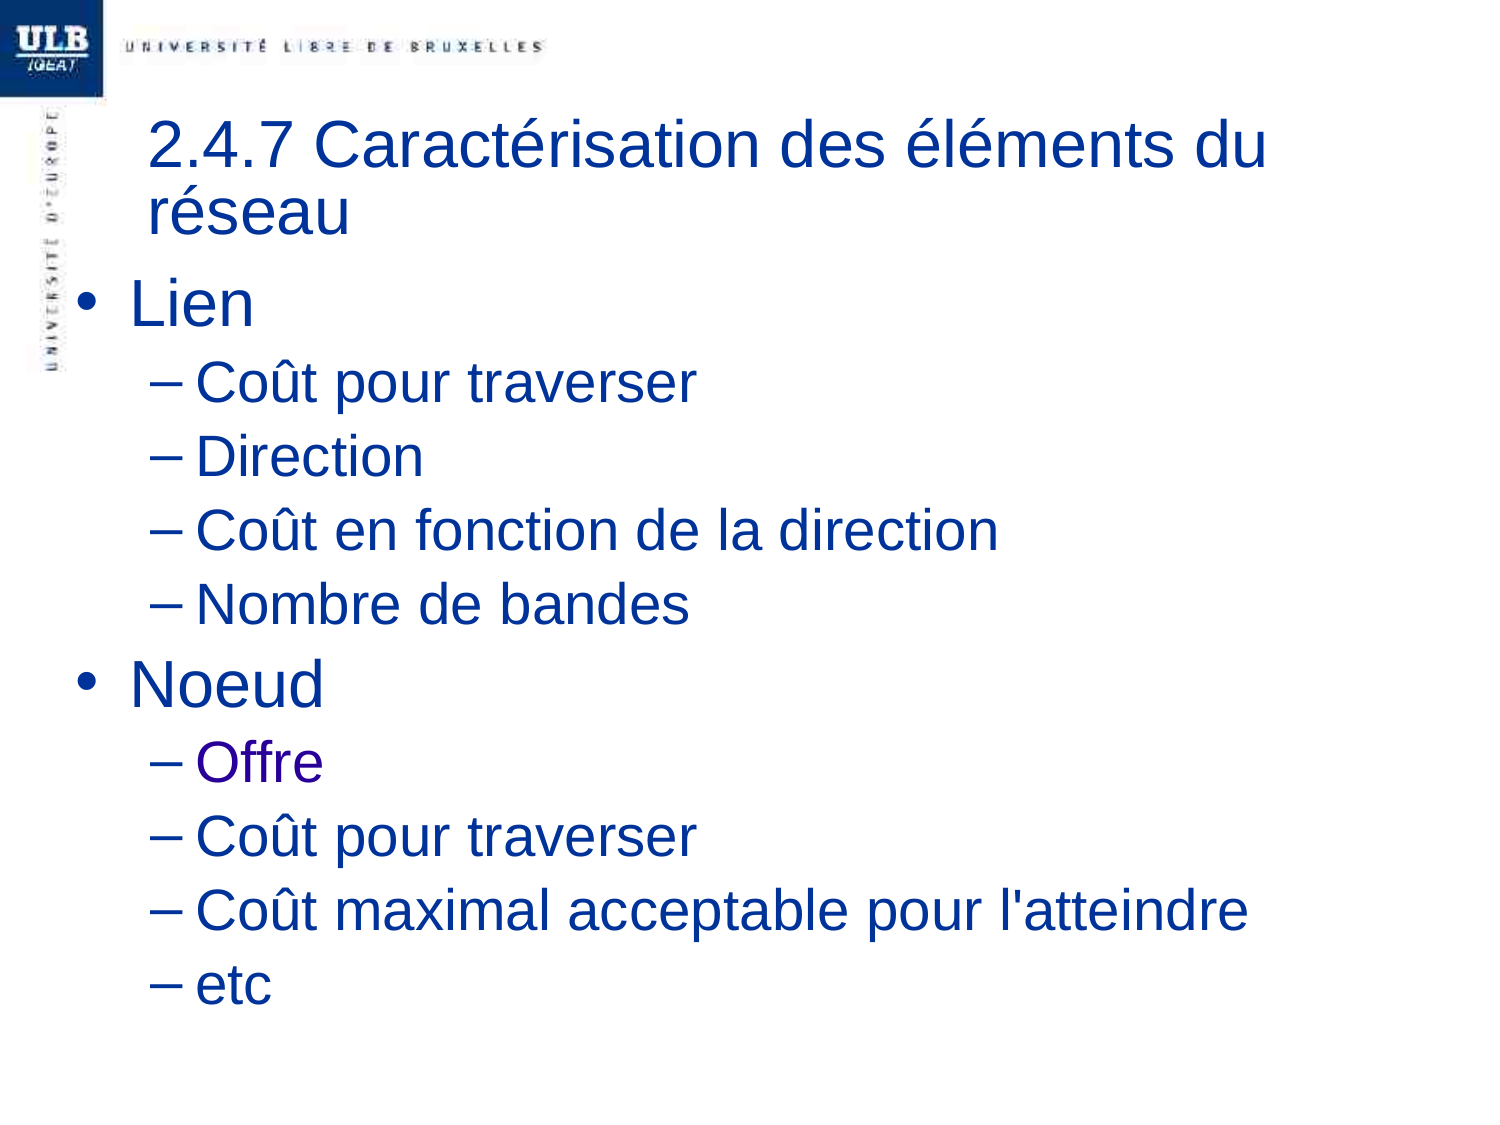

# 2.4.7 Caractérisation des éléments du réseau
Lien
Coût pour traverser
Direction
Coût en fonction de la direction
Nombre de bandes
Noeud
Offre
Coût pour traverser
Coût maximal acceptable pour l'atteindre
etc